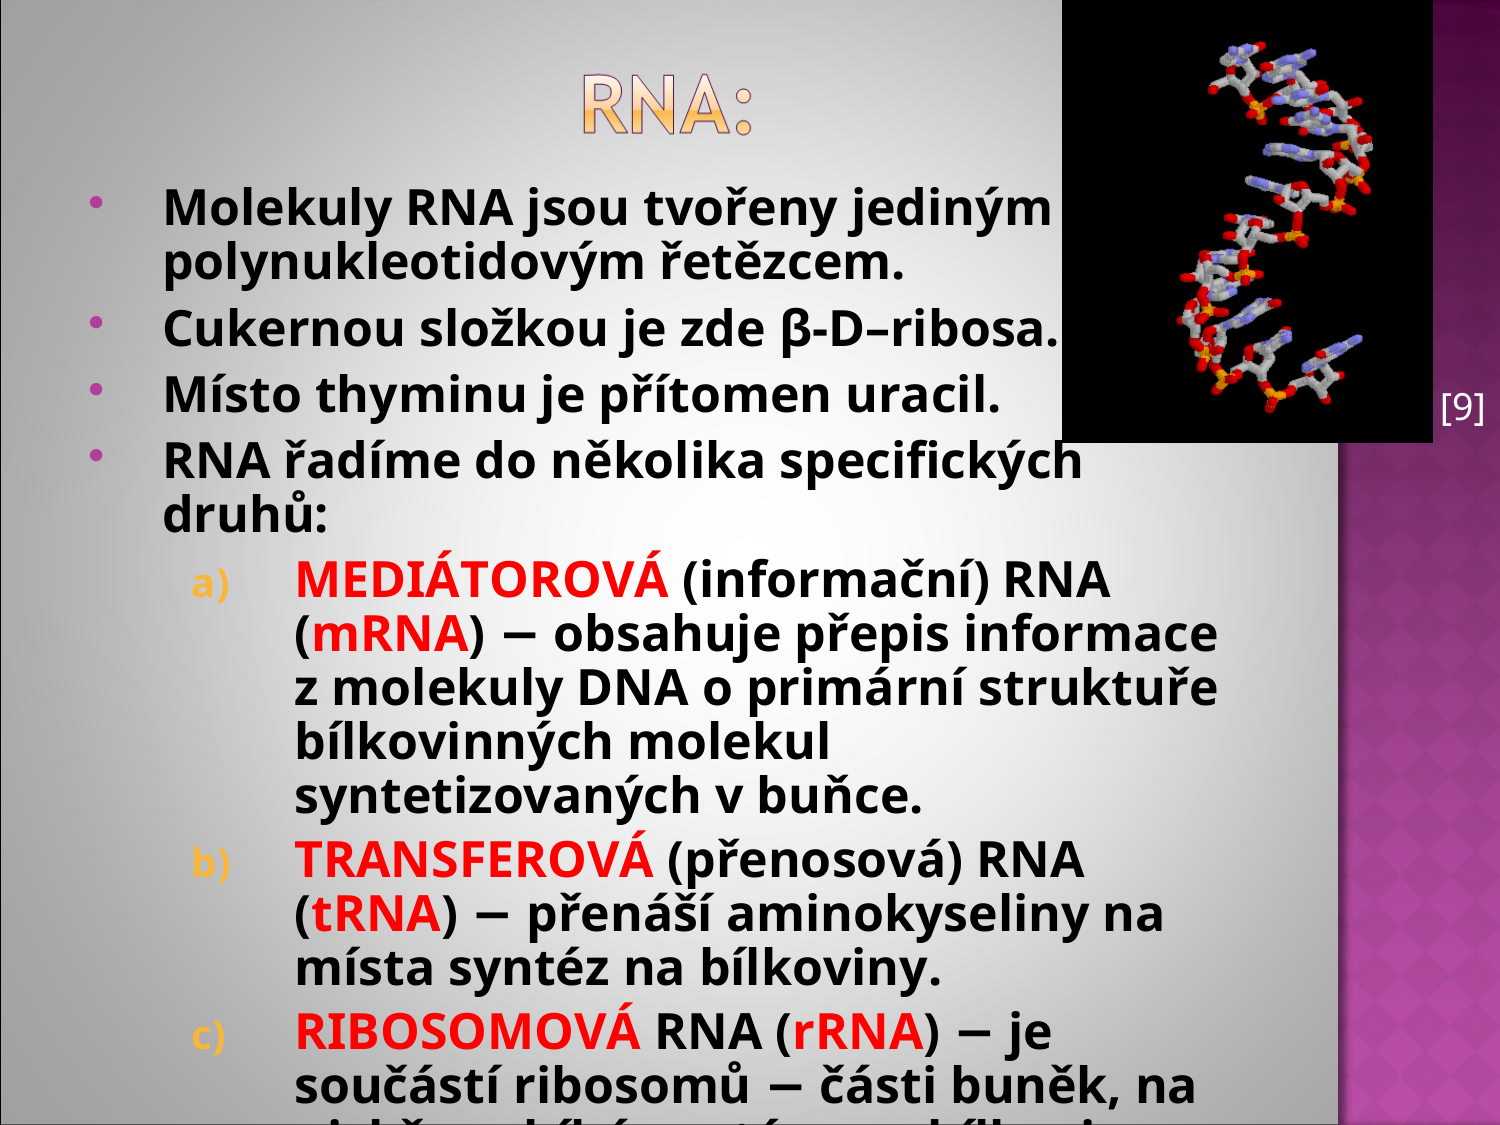

# Molekuly RNA jsou tvořeny jediným polynukleotidovým řetězcem.
Cukernou složkou je zde β-D–ribosa.
Místo thyminu je přítomen uracil.
RNA řadíme do několika specifických druhů:
MEDIÁTOROVÁ (informační) RNA (mRNA) − obsahuje přepis informace z molekuly DNA o primární struktuře bílkovinných molekul syntetizovaných v buňce.
TRANSFEROVÁ (přenosová) RNA (tRNA) − přenáší aminokyseliny na místa syntéz na bílkoviny.
RIBOSOMOVÁ RNA (rRNA) − je součástí ribosomů − části buněk, na nichž probíhá syntéza na bílkoviny (proteosyntéza).
[9]